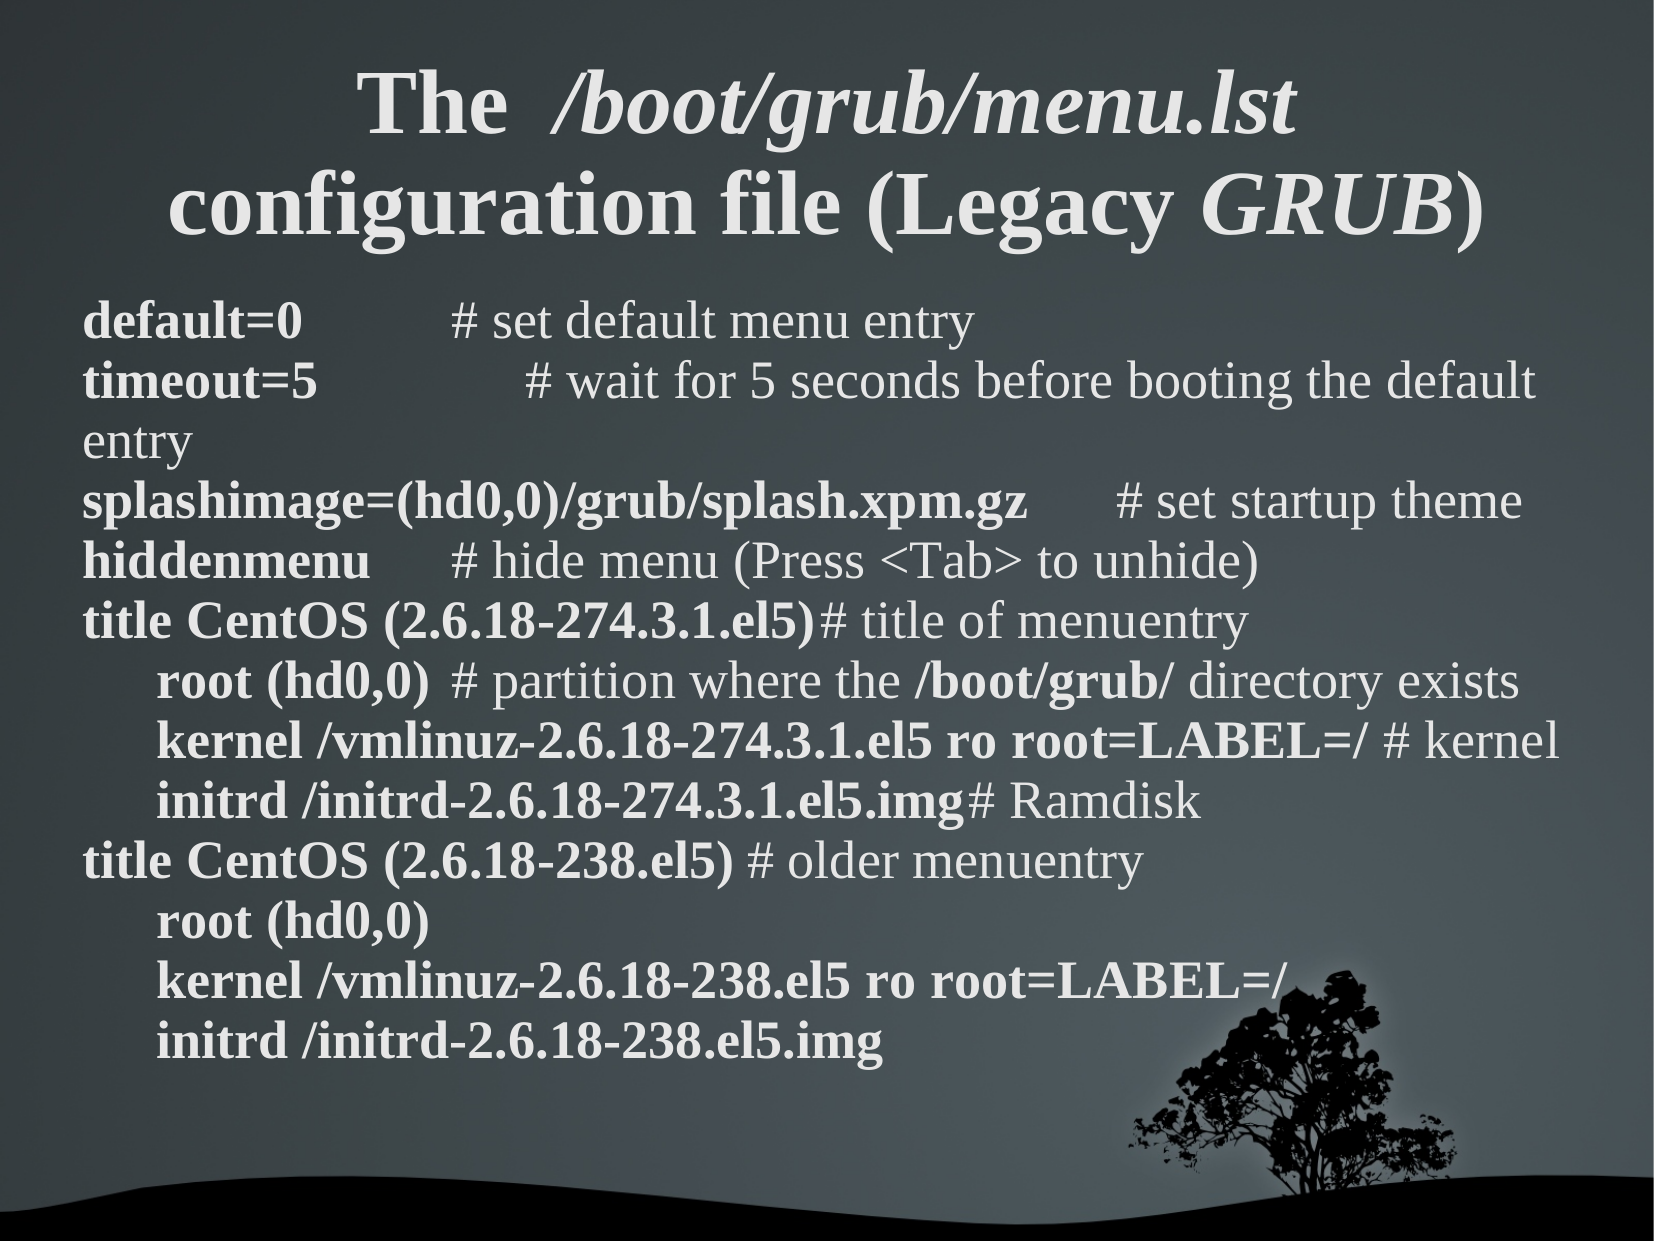

# The /boot/grub/menu.lst configuration file (Legacy GRUB)
default=0			# set default menu entry
timeout=5			# wait for 5 seconds before booting the default entry
splashimage=(hd0,0)/grub/splash.xpm.gz 	# set startup theme
hiddenmenu		# hide menu (Press <Tab> to unhide)
title CentOS (2.6.18-274.3.1.el5)	# title of menuentry
 	root (hd0,0)	# partition where the /boot/grub/ directory exists
 	kernel /vmlinuz-2.6.18-274.3.1.el5 ro root=LABEL=/ # kernel
 	initrd /initrd-2.6.18-274.3.1.el5.img	# Ramdisk
title CentOS (2.6.18-238.el5)	# older menuentry
 	root (hd0,0)
 	kernel /vmlinuz-2.6.18-238.el5 ro root=LABEL=/
 	initrd /initrd-2.6.18-238.el5.img